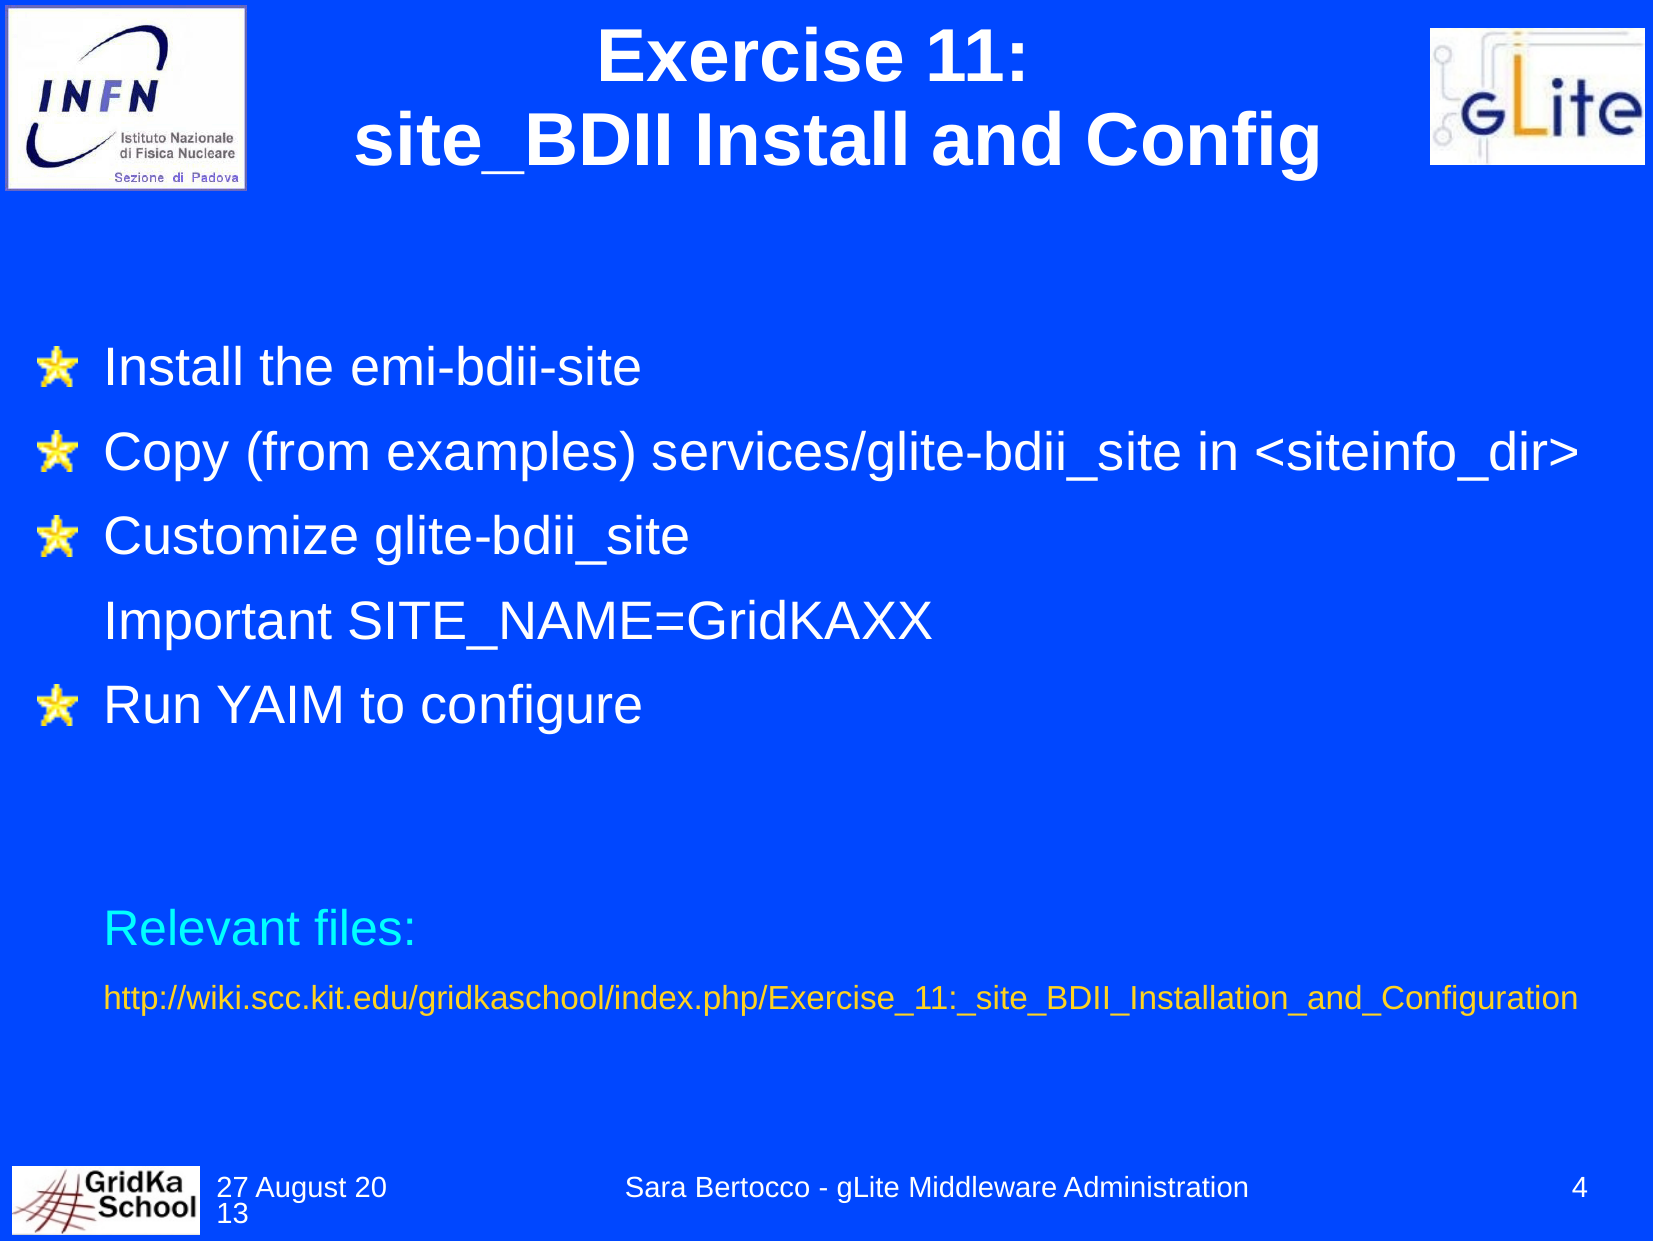

# Exercise 11: site_BDII Install and Config
Install the emi-bdii-site
Copy (from examples) services/glite-bdii_site in <siteinfo_dir>
Customize glite-bdii_site
Important SITE_NAME=GridKAXX
Run YAIM to configure
Relevant files:
http://wiki.scc.kit.edu/gridkaschool/index.php/Exercise_11:_site_BDII_Installation_and_Configuration
27 August 2013
Sara Bertocco - gLite Middleware Administration
4